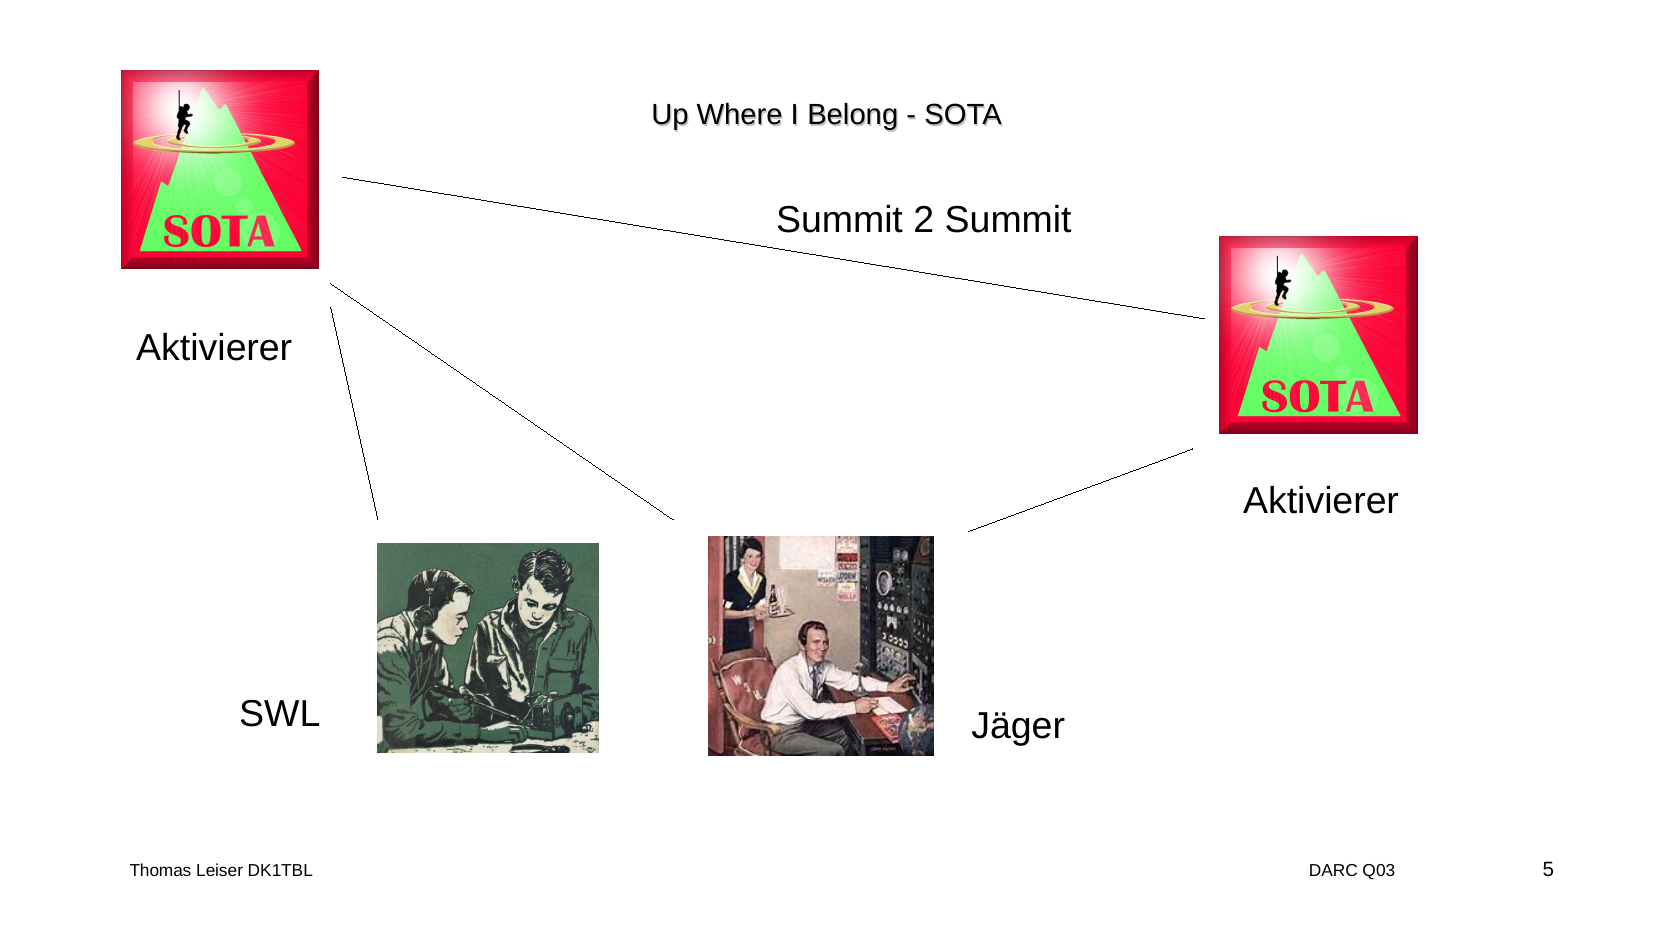

# Up Where I Belong - SOTA
Summit 2 Summit
Aktivierer
Aktivierer
SWL
Jäger
Thomas Leiser DK1TBL		 	 			 	 	 	 	 	 	 	 	 	 	 	 	 	 						 DARC Q03 5